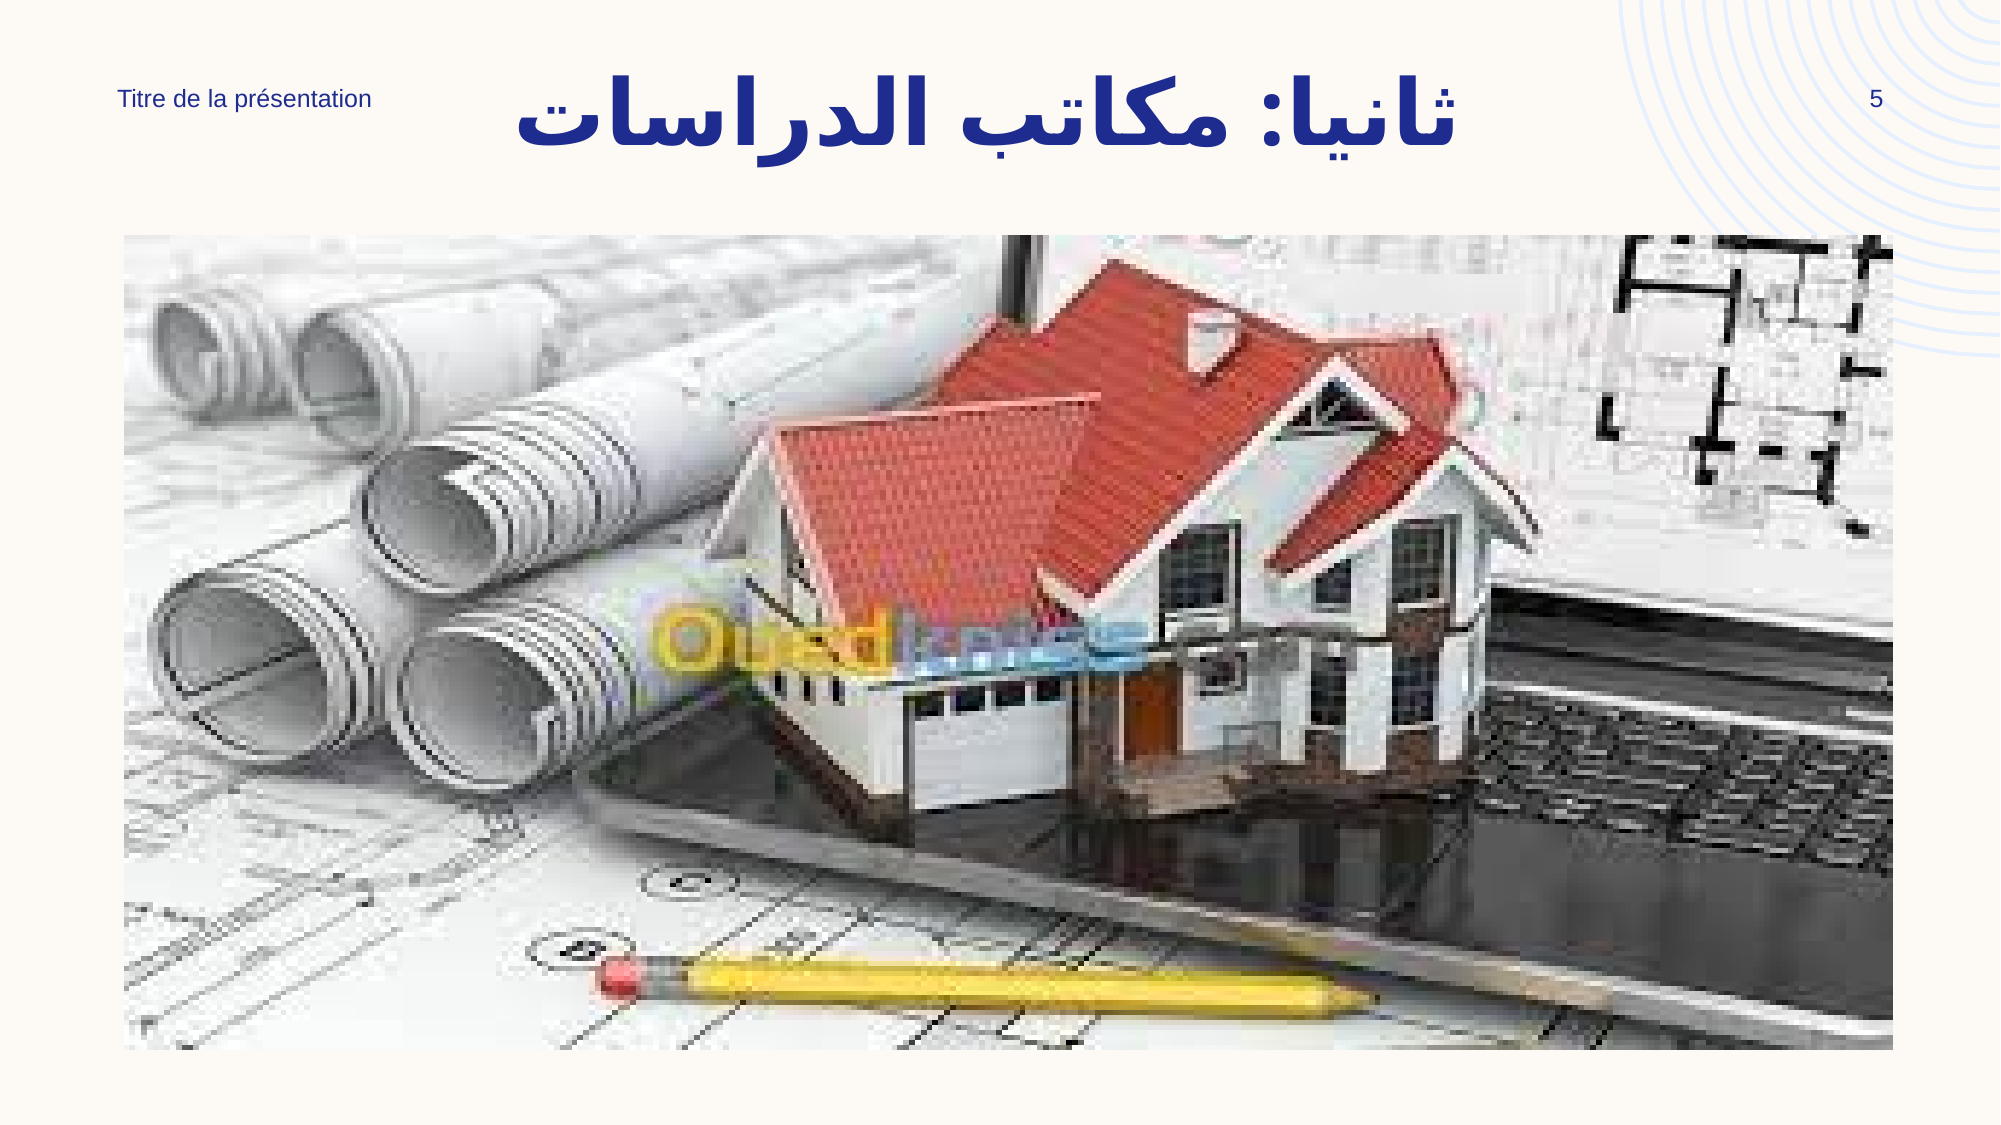

# ثانيا: مكاتب الدراسات
Titre de la présentation